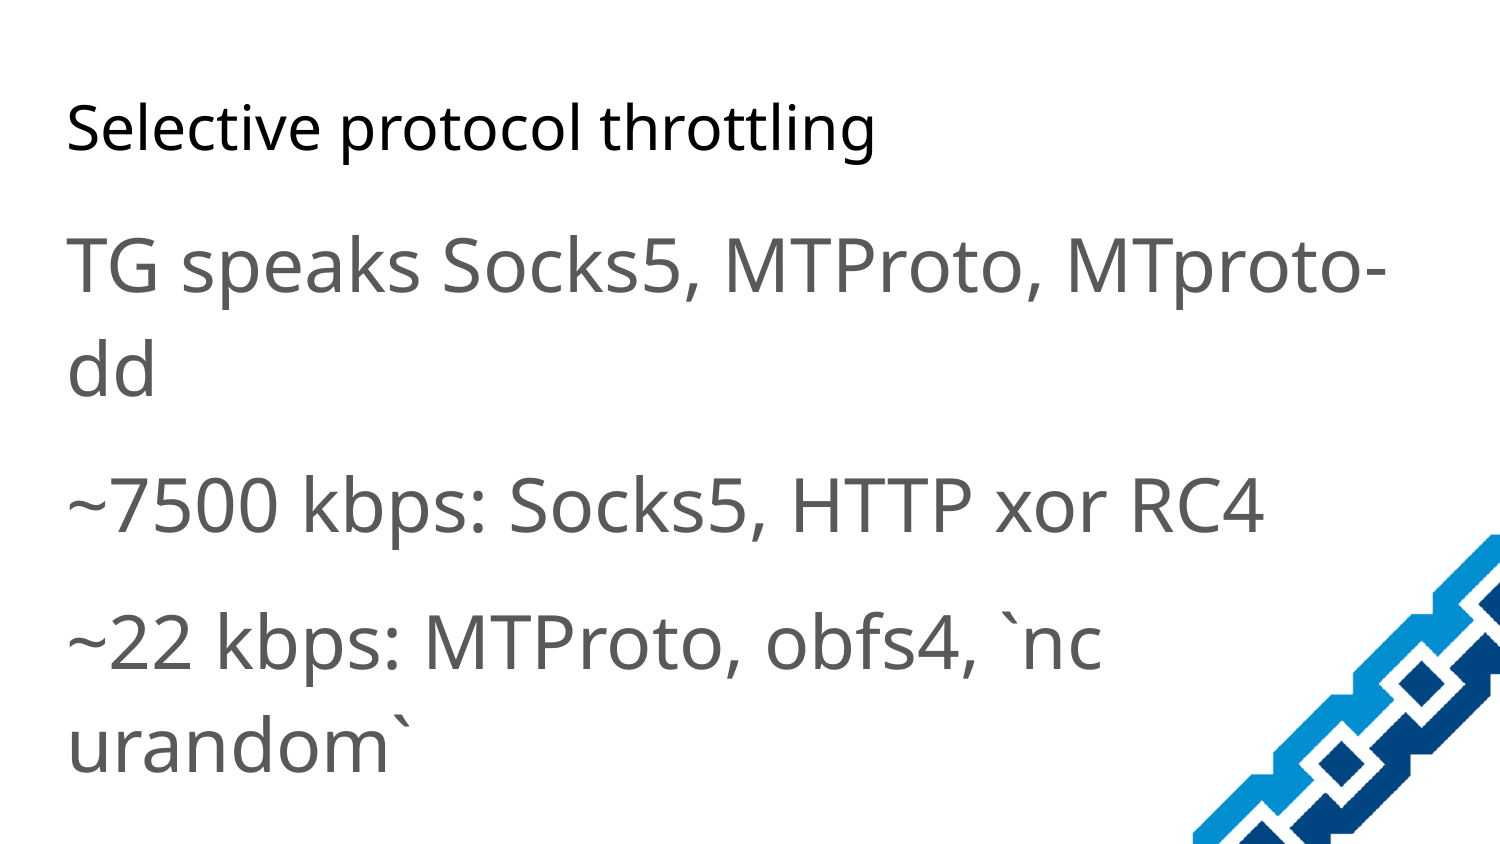

# Selective protocol throttling
TG speaks Socks5, MTProto, MTproto-dd
~7500 kbps: Socks5, HTTP xor RC4
~22 kbps: MTProto, obfs4, `nc urandom`
Camouflage matters!